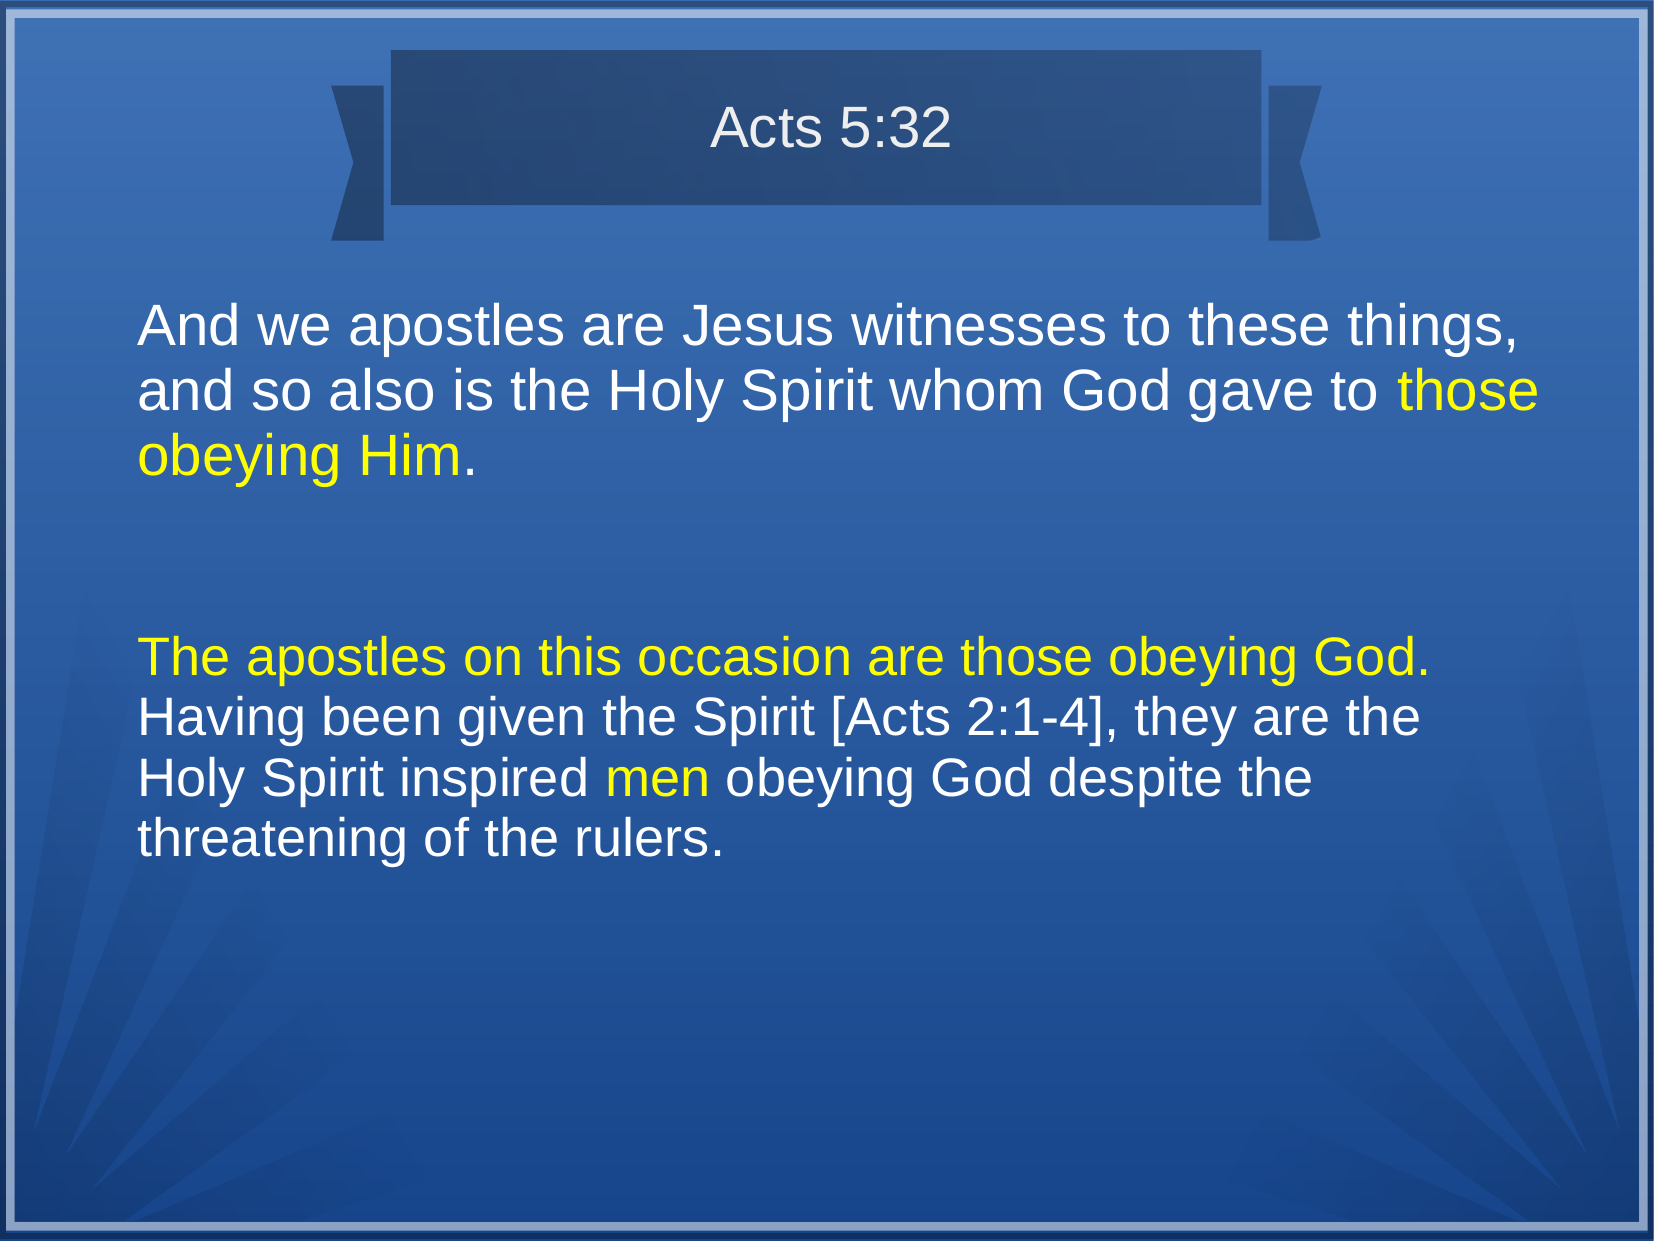

Acts 5:32
And we apostles are Jesus witnesses to these things, and so also is the Holy Spirit whom God gave to those obeying Him.
The apostles on this occasion are those obeying God. Having been given the Spirit [Acts 2:1-4], they are the Holy Spirit inspired men obeying God despite the threatening of the rulers.